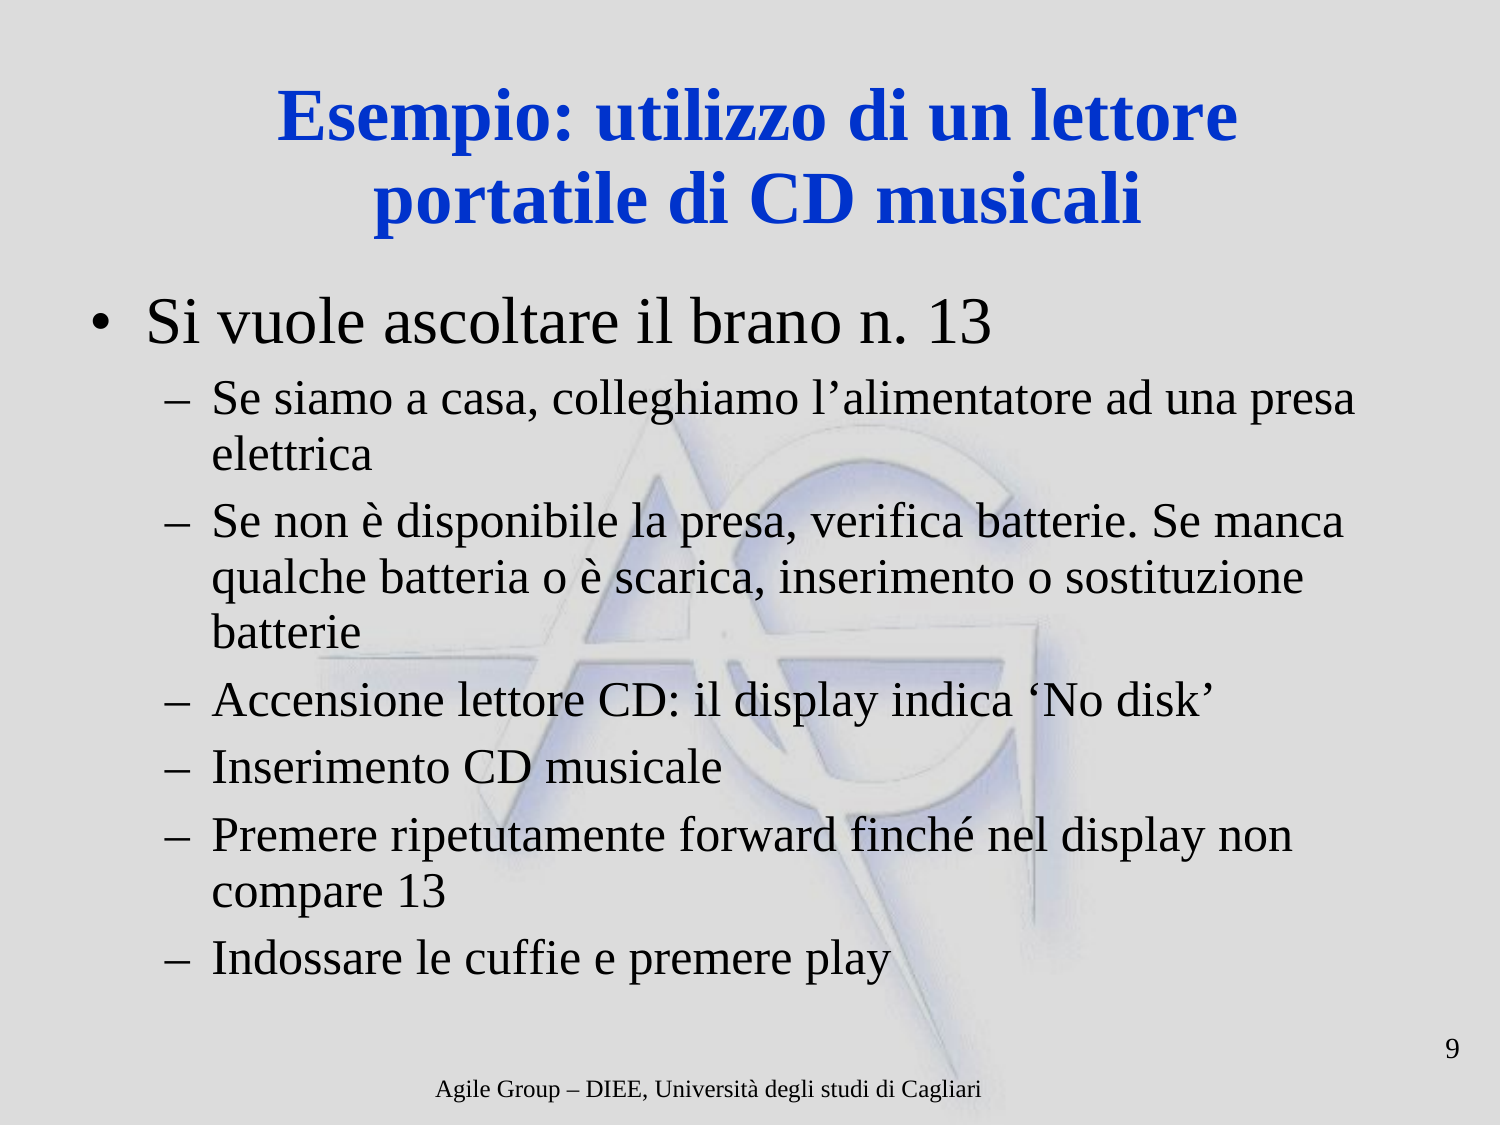

# Esempio: utilizzo di un lettore portatile di CD musicali
Si vuole ascoltare il brano n. 13
Se siamo a casa, colleghiamo l’alimentatore ad una presa elettrica
Se non è disponibile la presa, verifica batterie. Se manca qualche batteria o è scarica, inserimento o sostituzione batterie
Accensione lettore CD: il display indica ‘No disk’
Inserimento CD musicale
Premere ripetutamente forward finché nel display non compare 13
Indossare le cuffie e premere play
9